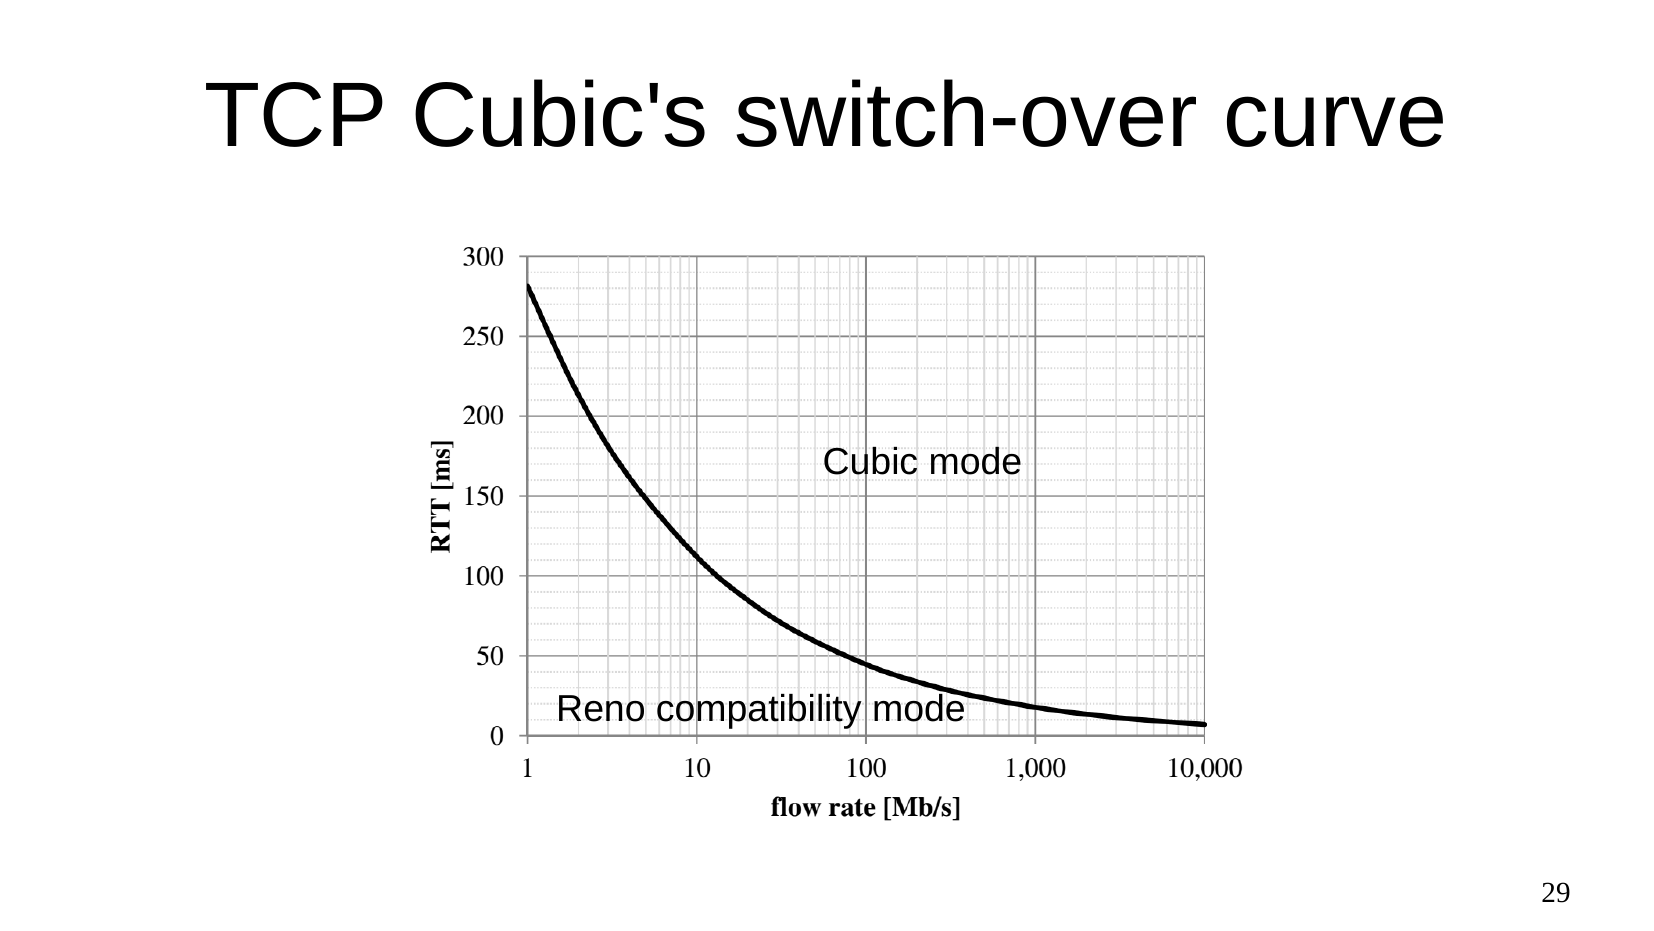

# TCP Cubic's switch-over curve
Cubic mode
Reno compatibility mode
29